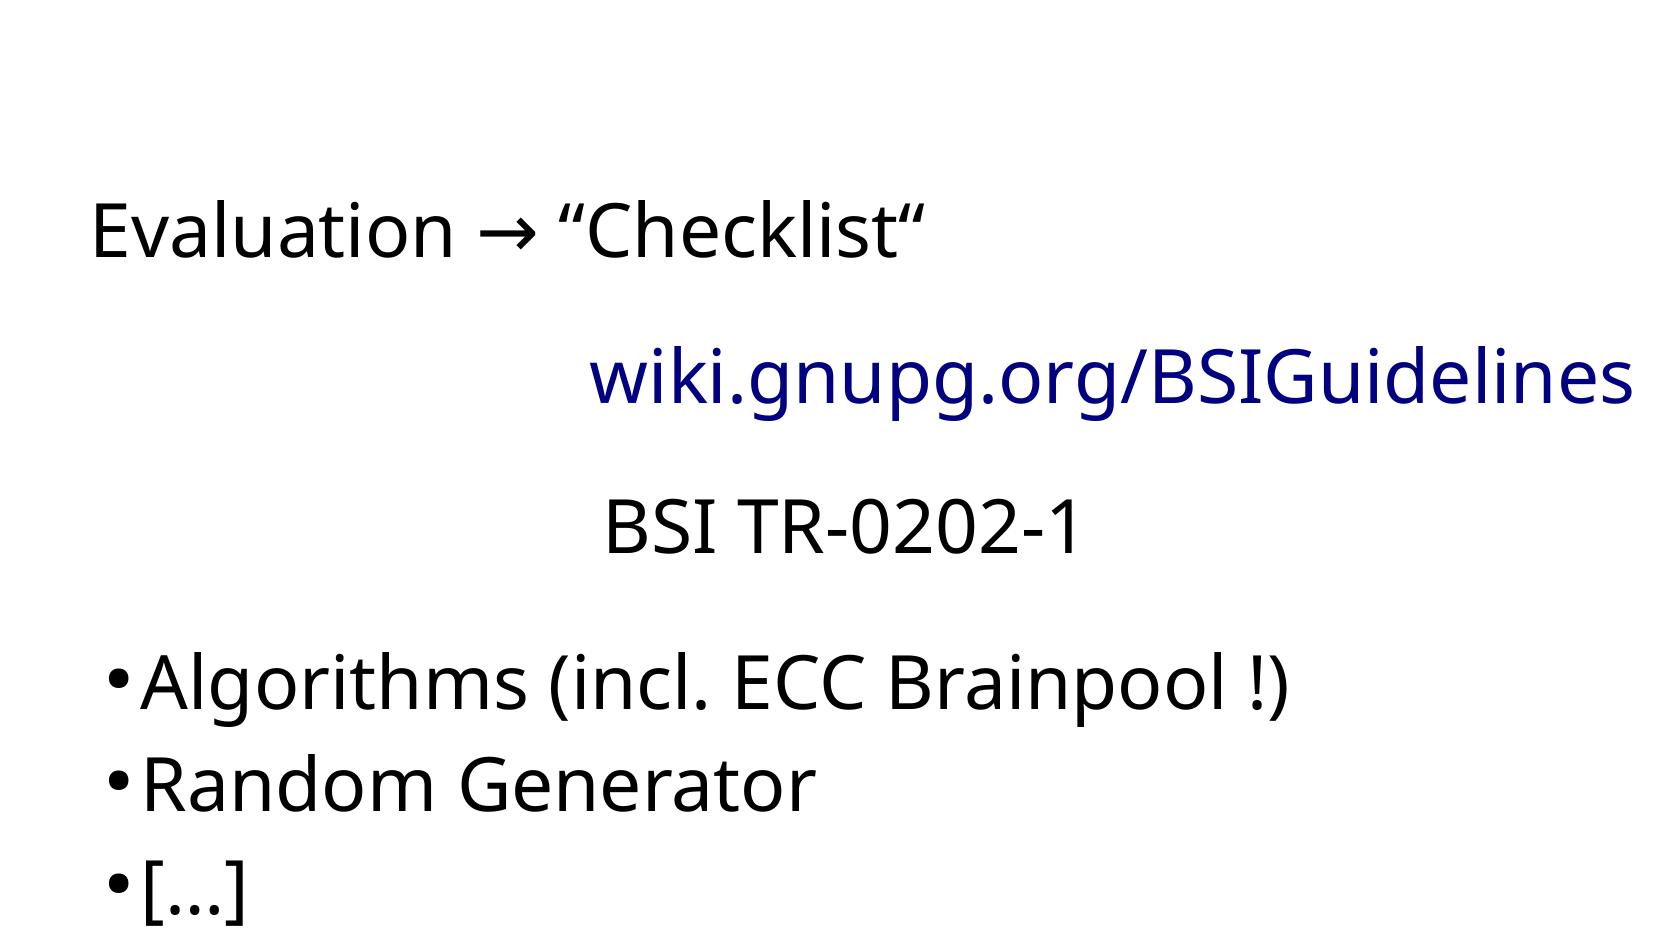

Evaluation → “Checklist“
wiki.gnupg.org/BSIGuidelines
BSI TR-0202-1
Algorithms (incl. ECC Brainpool !)
Random Generator
[…]